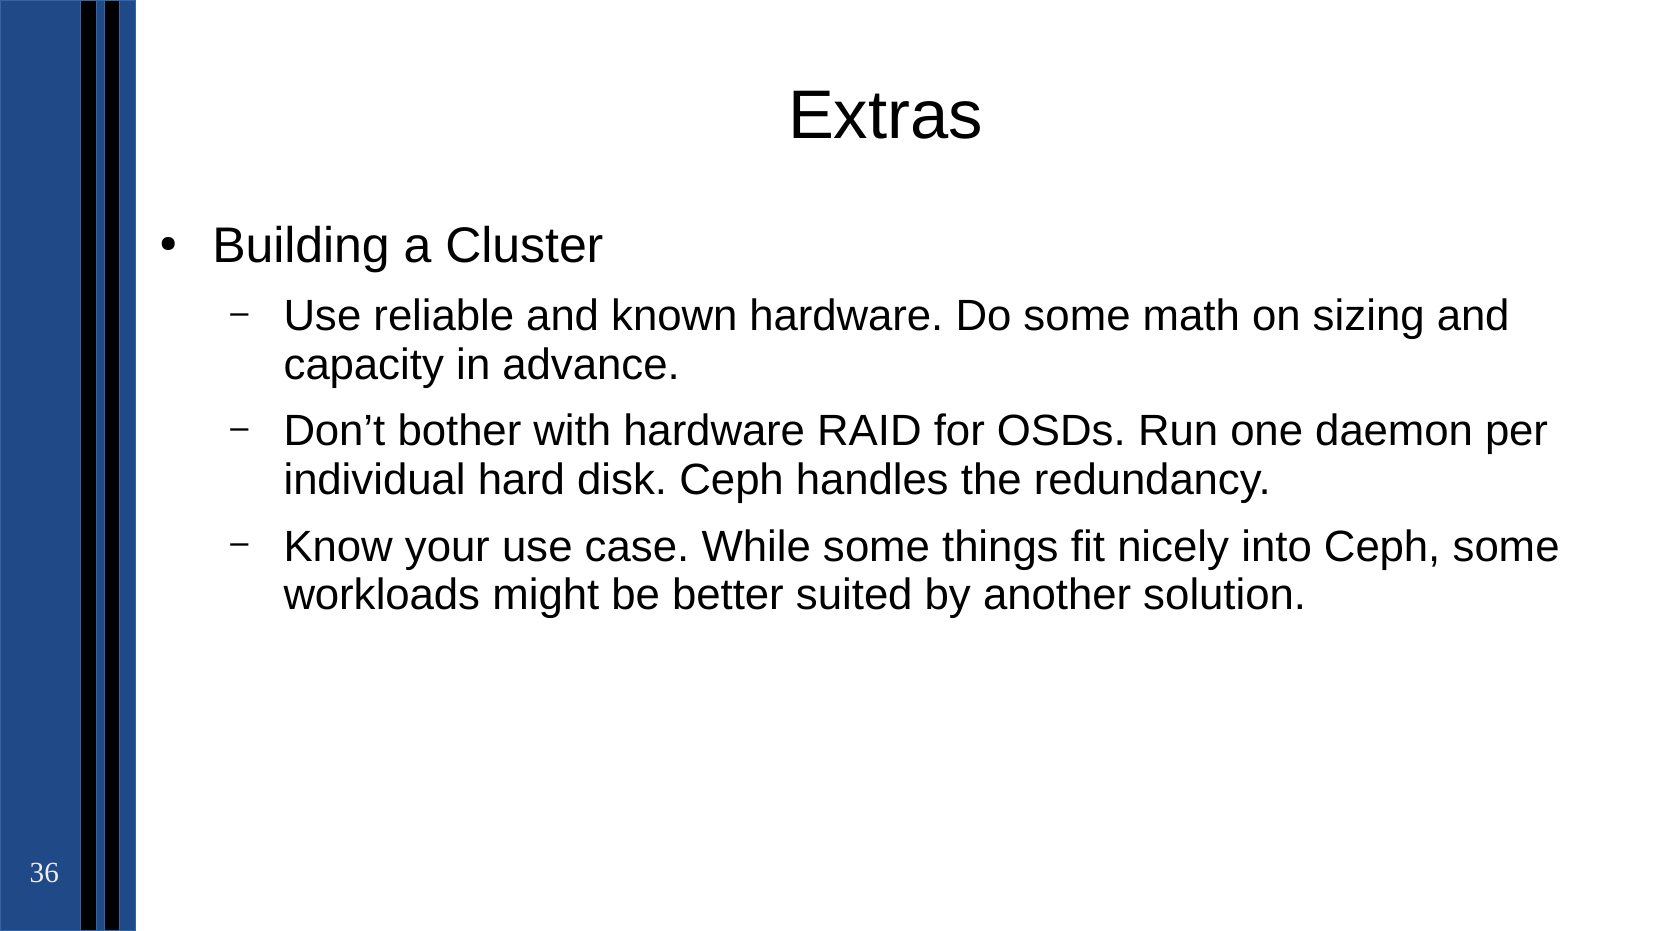

# Extras
Building a Cluster
Use reliable and known hardware. Do some math on sizing and capacity in advance.
Don’t bother with hardware RAID for OSDs. Run one daemon per individual hard disk. Ceph handles the redundancy.
Know your use case. While some things fit nicely into Ceph, some workloads might be better suited by another solution.
36